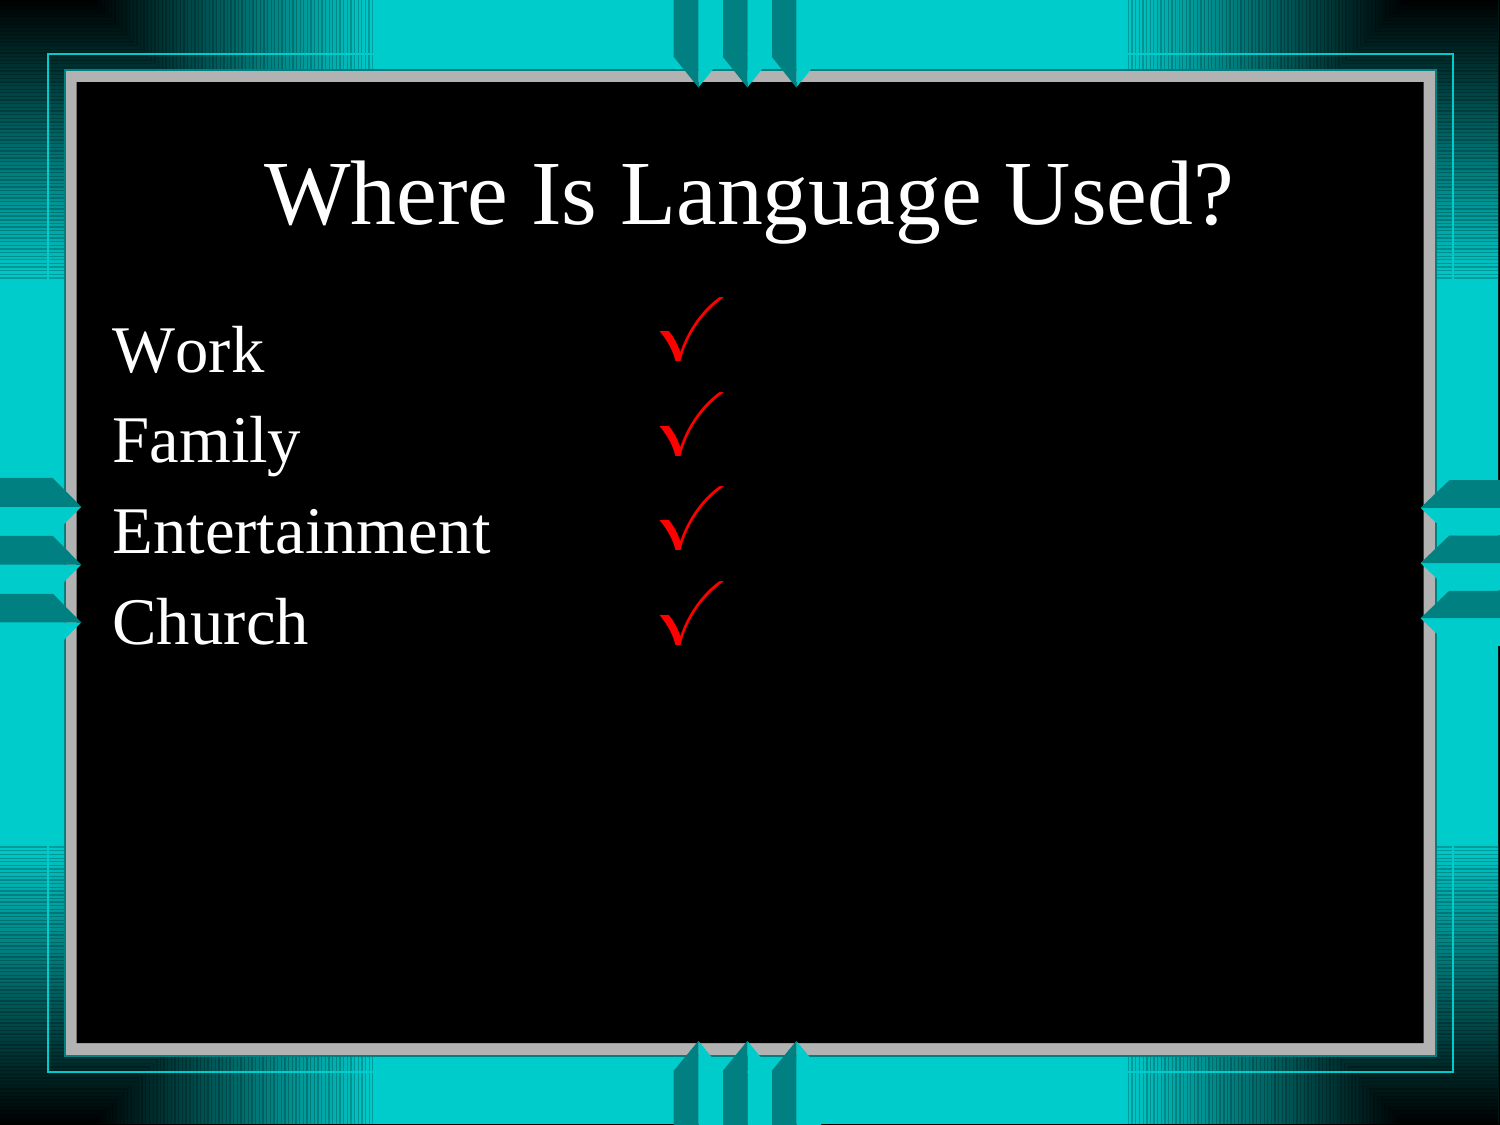

# Where Is Language Used?
✓
Work
Family
Entertainment
Church
✓
✓
✓